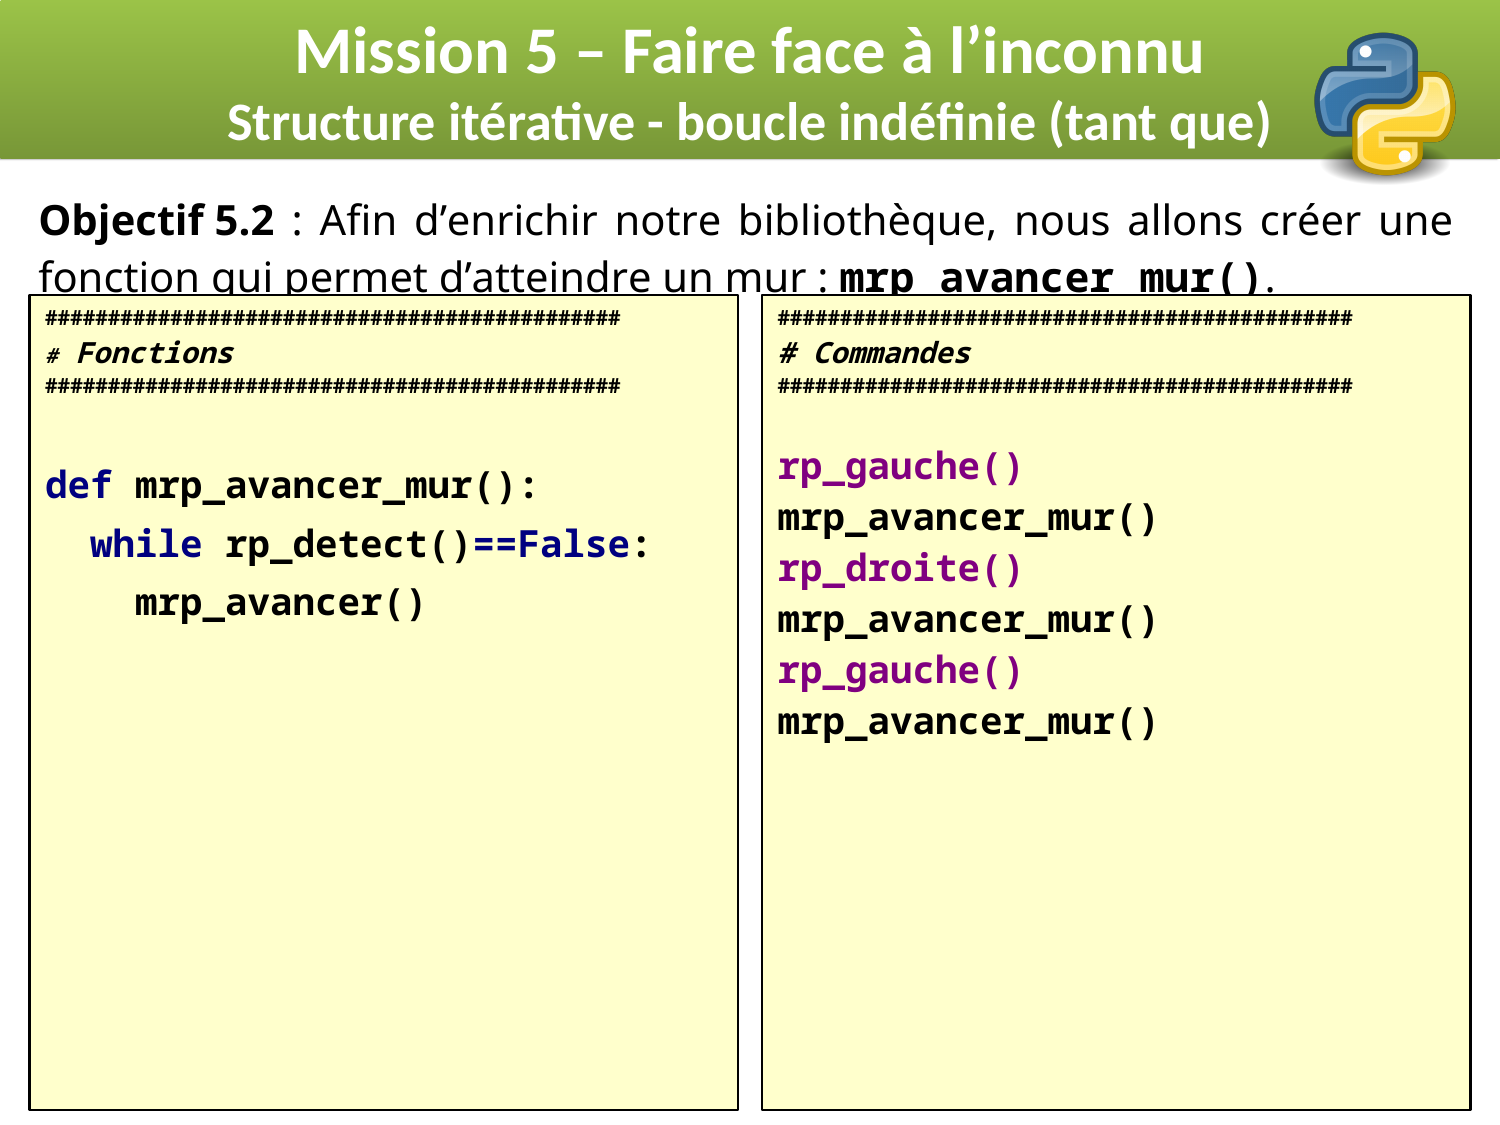

Mission 5 – Faire face à l’inconnu
Structure itérative - boucle indéfinie (tant que)
Objectif 5.2 : Afin d’enrichir notre bibliothèque, nous allons créer une fonction qui permet d’atteindre un mur : mrp_avancer_mur().
##############################################
# Fonctions
##############################################
def mrp_avancer_mur():
 while rp_detect()==False:
 mrp_avancer()
##############################################
# Commandes
##############################################
rp_gauche()
mrp_avancer_mur()
rp_droite()
mrp_avancer_mur()
rp_gauche()
mrp_avancer_mur()